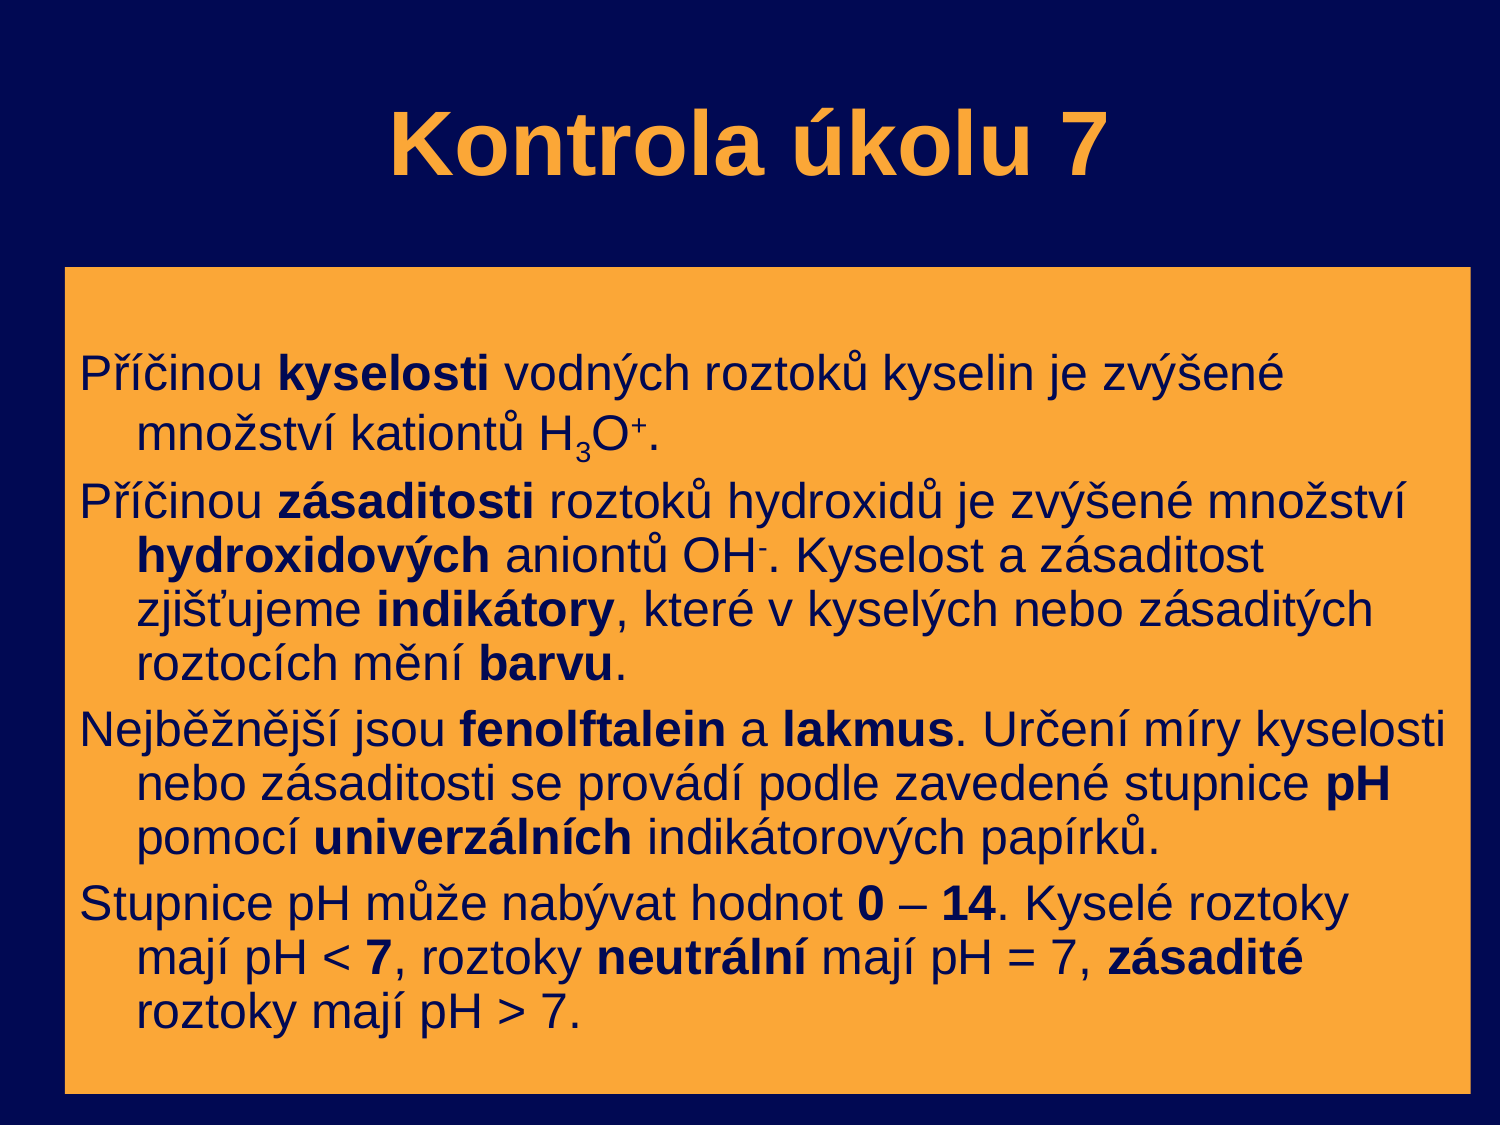

# Kontrola úkolu 7
Příčinou kyselosti vodných roztoků kyselin je zvýšené množství kationtů H3O+.
Příčinou zásaditosti roztoků hydroxidů je zvýšené množství hydroxidových aniontů OH-. Kyselost a zásaditost zjišťujeme indikátory, které v kyselých nebo zásaditých roztocích mění barvu.
Nejběžnější jsou fenolftalein a lakmus. Určení míry kyselosti nebo zásaditosti se provádí podle zavedené stupnice pH pomocí univerzálních indikátorových papírků.
Stupnice pH může nabývat hodnot 0 – 14. Kyselé roztoky mají pH < 7, roztoky neutrální mají pH = 7, zásadité roztoky mají pH > 7.